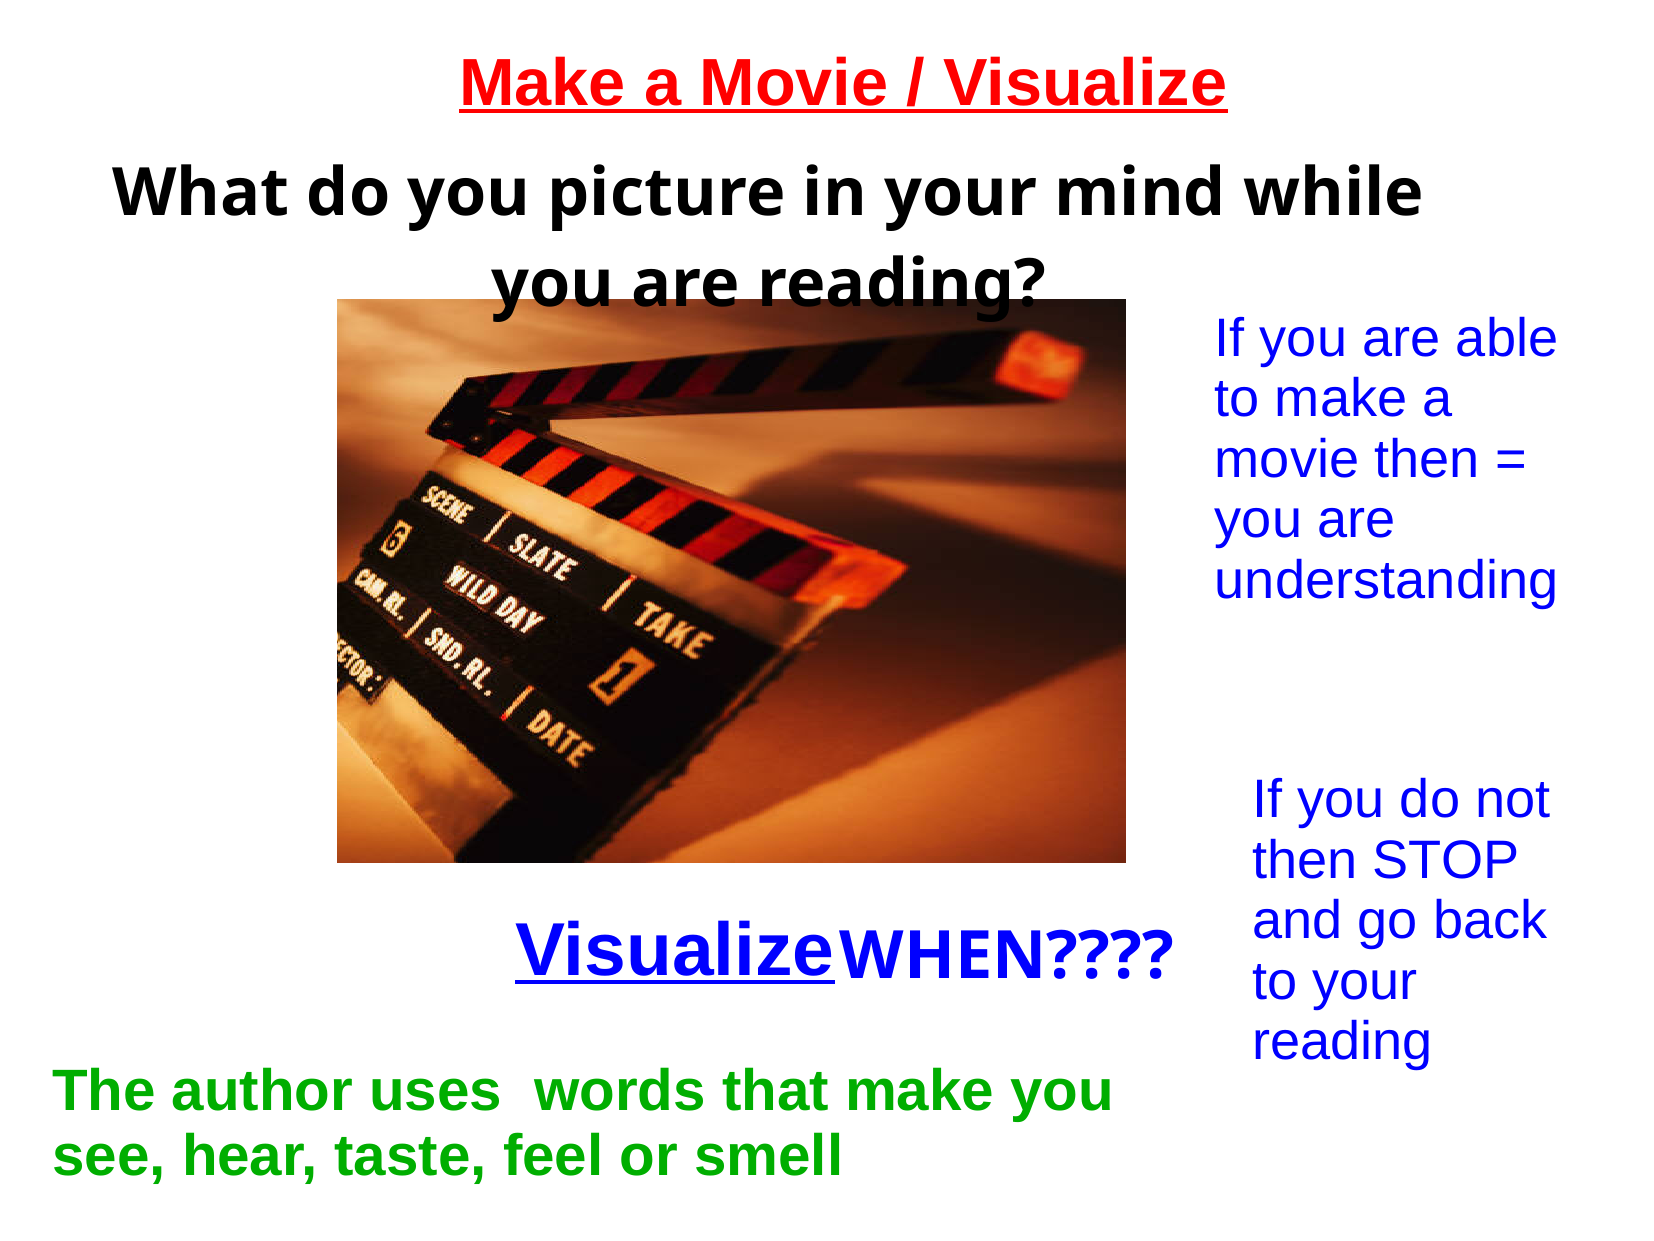

Make a Movie / Visualize
What do you picture in your mind while you are reading?
If you are able to make a movie then = you are understanding
If you do not then STOP and go back to your reading
Visualize
WHEN????
The author uses words that make you see, hear, taste, feel or smell